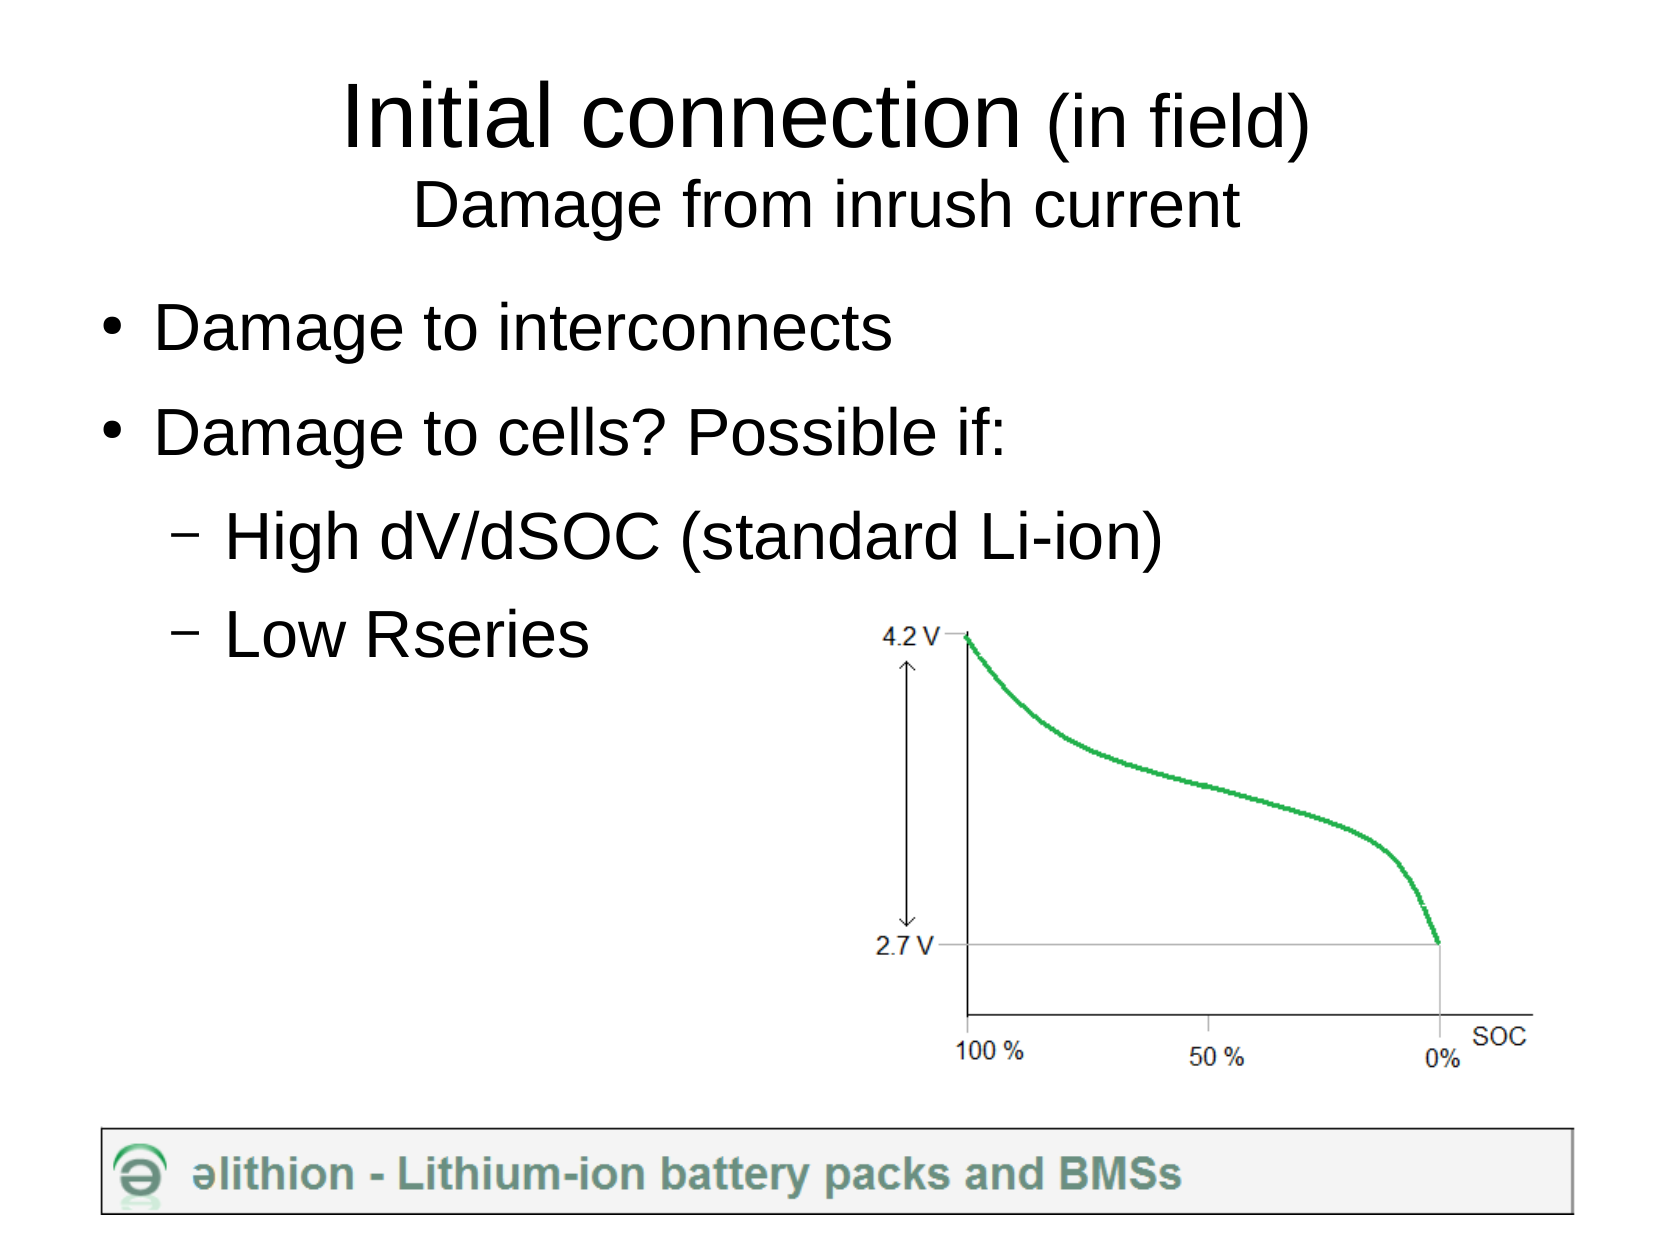

# Initial connection (in field) Damage from inrush current
Damage to interconnects
Damage to cells? Possible if:
High dV/dSOC (standard Li-ion)
Low Rseries